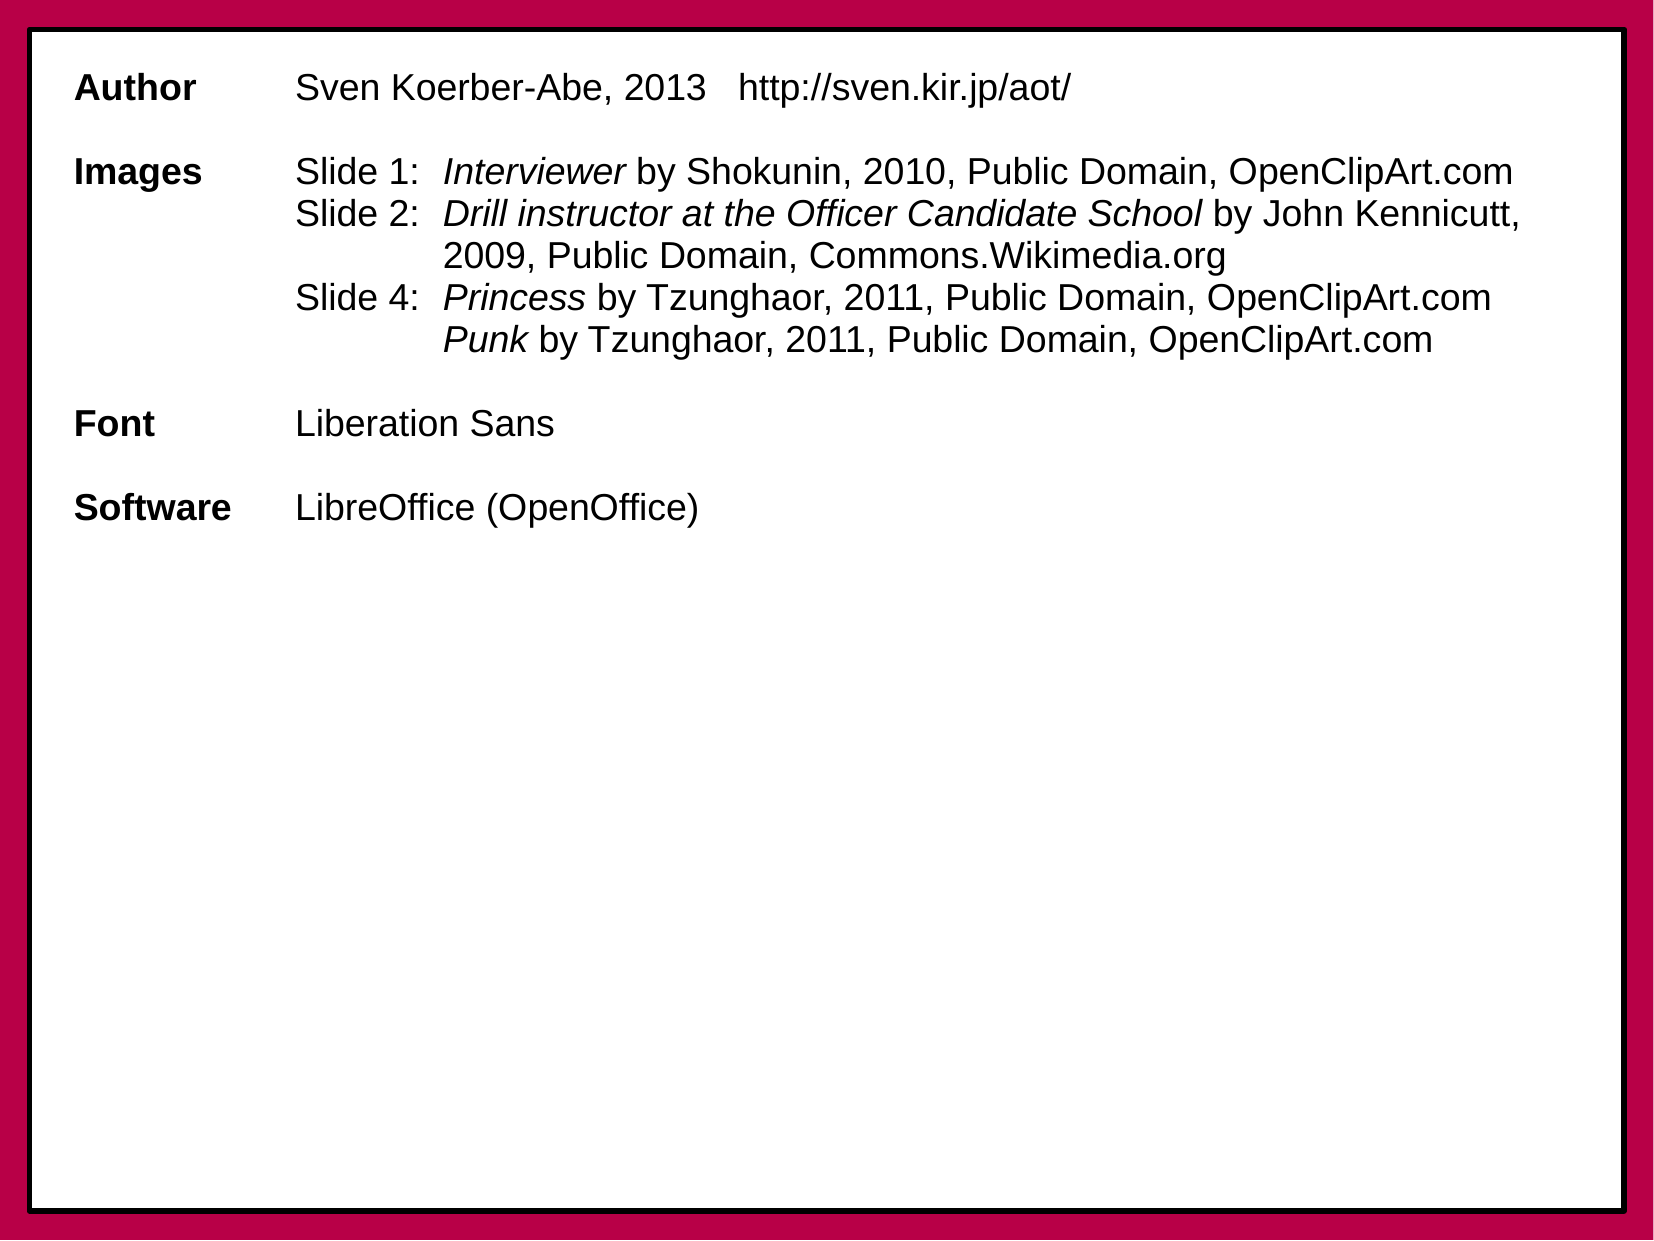

Author		Sven Koerber-Abe, 2013	http://sven.kir.jp/aot/
Images		Slide 1:	Interviewer by Shokunin, 2010, Public Domain, OpenClipArt.com
			Slide 2:	Drill instructor at the Officer Candidate School by John Kennicutt, 						2009, Public Domain, Commons.Wikimedia.org
			Slide 4:	Princess by Tzunghaor, 2011, Public Domain, OpenClipArt.com
					Punk by Tzunghaor, 2011, Public Domain, OpenClipArt.com
Font		Liberation Sans
Software	LibreOffice (OpenOffice)